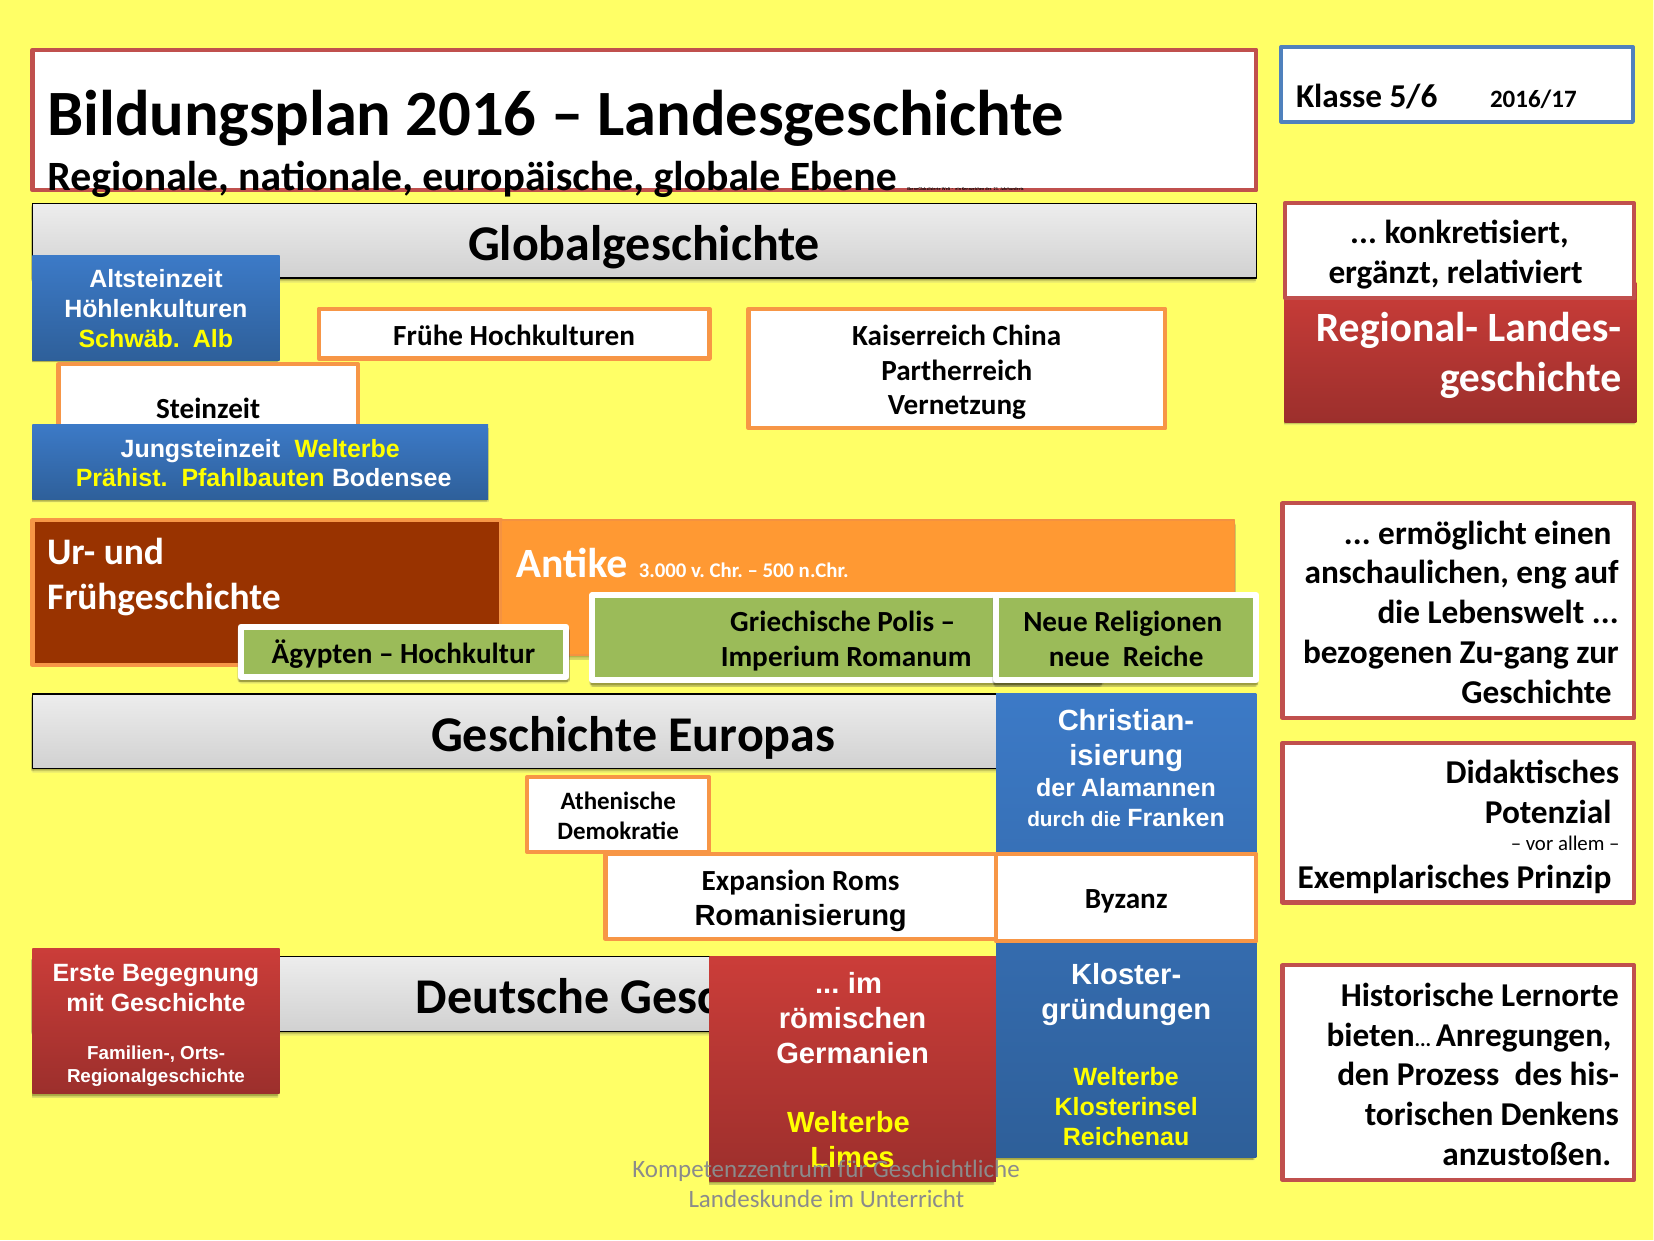

Klasse 5/6 2016/17
# Bildungsplan 2016 – Landesgeschichte Regionale, nationale, europäische, globale Ebene EbeneGlobalisierte Welt – ein Kennzeichen des 21. Jahrhunderts
Globalgeschichte
... konkretisiert,
ergänzt, relativiert
Altsteinzeit Höhlenkulturen Schwäb. Alb
Regional- Landes-geschichte
Frühe Hochkulturen
Kaiserreich China
Partherreich
Vernetzung
Steinzeit
Jungsteinzeit Welterbe
 Prähist. Pfahlbauten Bodensee
... ermöglicht einen
anschaulichen, eng auf die Lebenswelt ... bezogenen Zu-gang zur Geschichte
Antike 3.000 v. Chr. – 500 n.Chr.
Ur- und
Frühgeschichte
Griechische Polis –
Imperium Romanum
Neue Religionen
neue Reiche
Ägypten – Hochkultur
Geschichte Europas
Christian-isierung
der Alamannen durch die Franken
Kloster-gründungen
Welterbe
Klosterinsel Reichenau
Didaktisches
Potenzial
– vor allem – Exemplarisches Prinzip
Athenische Demokratie
Expansion Roms
Romanisierung
Byzanz
Erste Begegnung
mit Geschichte
Familien-, Orts- Regionalgeschichte
Deutsche Geschichte
... im
römischen Germanien
Welterbe
Limes
Historische Lernorte bieten... Anregungen,
den Prozess des his- torischen Denkens anzustoßen.
Kompetenzzentrum für Geschichtliche Landeskunde im Unterricht